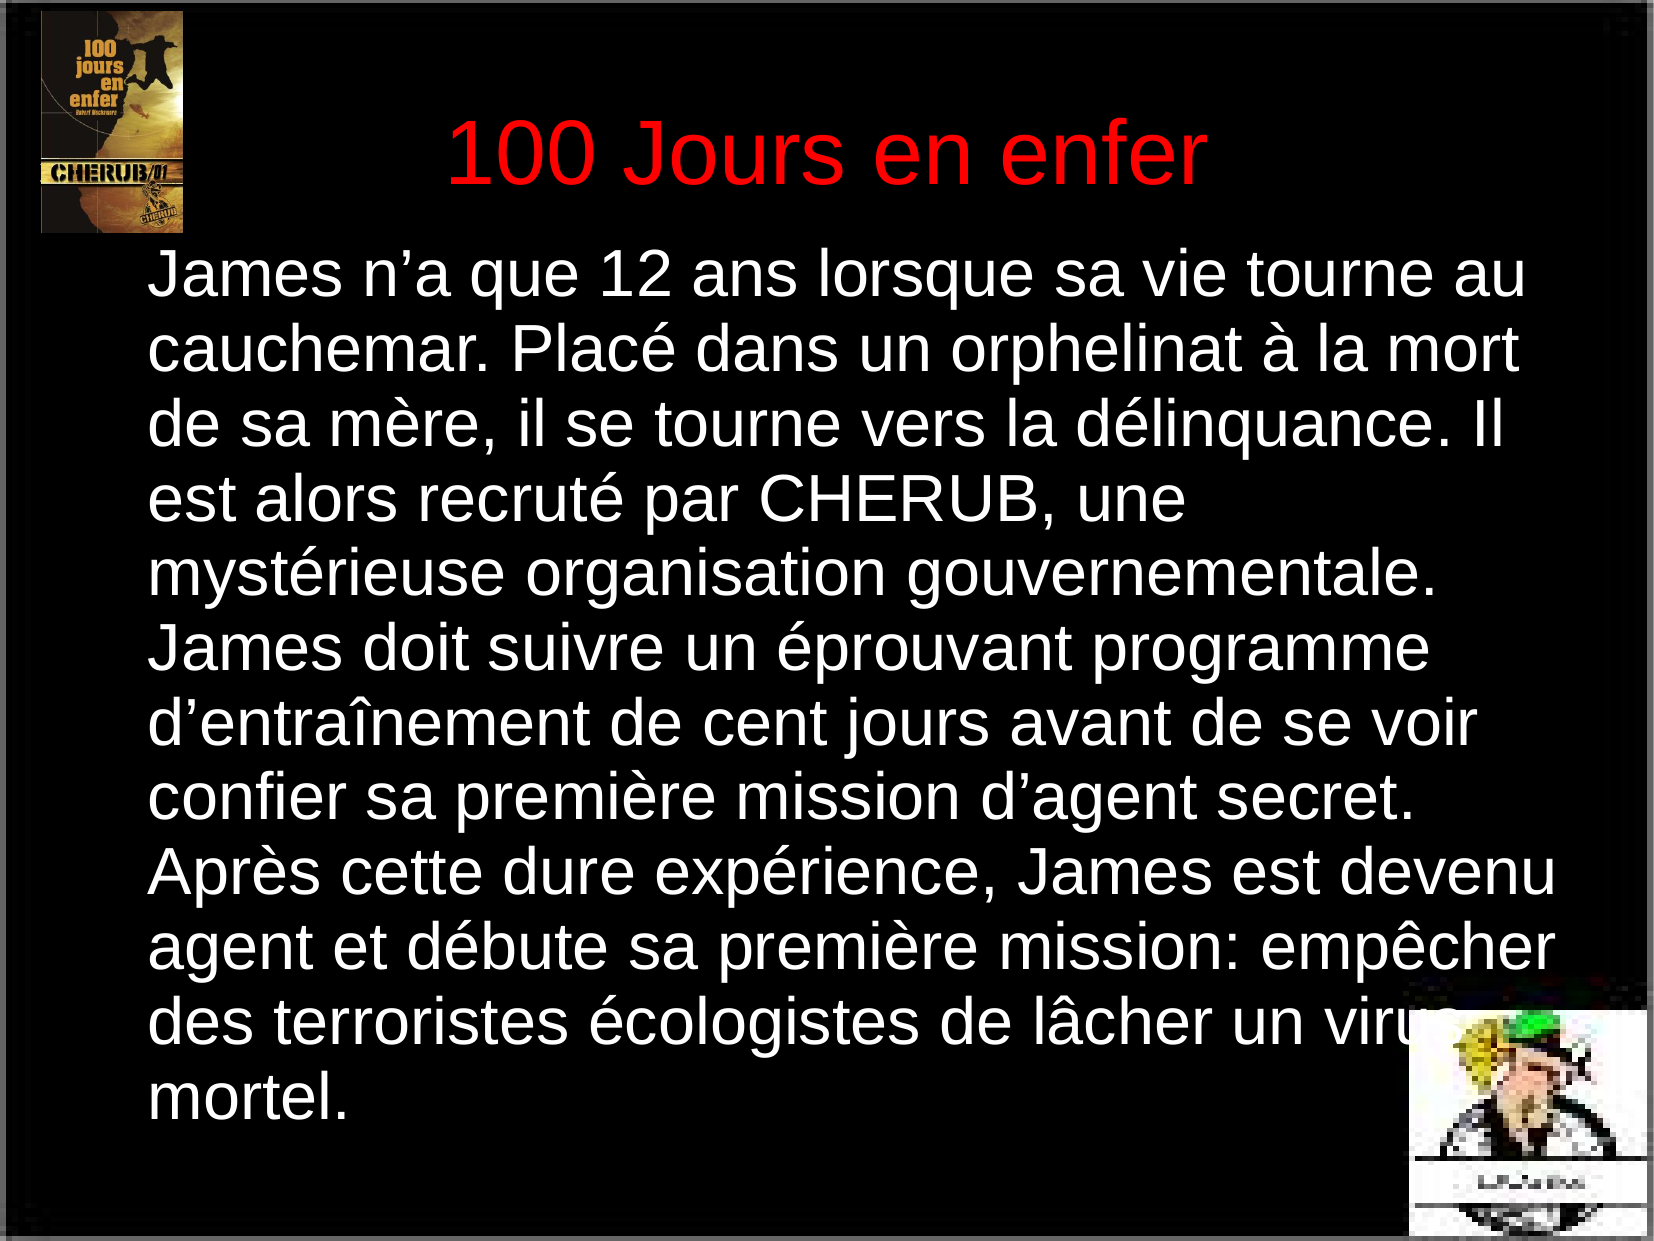

# 100 Jours en enfer
James n’a que 12 ans lorsque sa vie tourne au cauchemar. Placé dans un orphelinat à la mort de sa mère, il se tourne vers la délinquance. Il est alors recruté par CHERUB, une mystérieuse organisation gouvernementale. James doit suivre un éprouvant programme d’entraînement de cent jours avant de se voir confier sa première mission d’agent secret. Après cette dure expérience, James est devenu agent et débute sa première mission: empêcher des terroristes écologistes de lâcher un virus mortel.